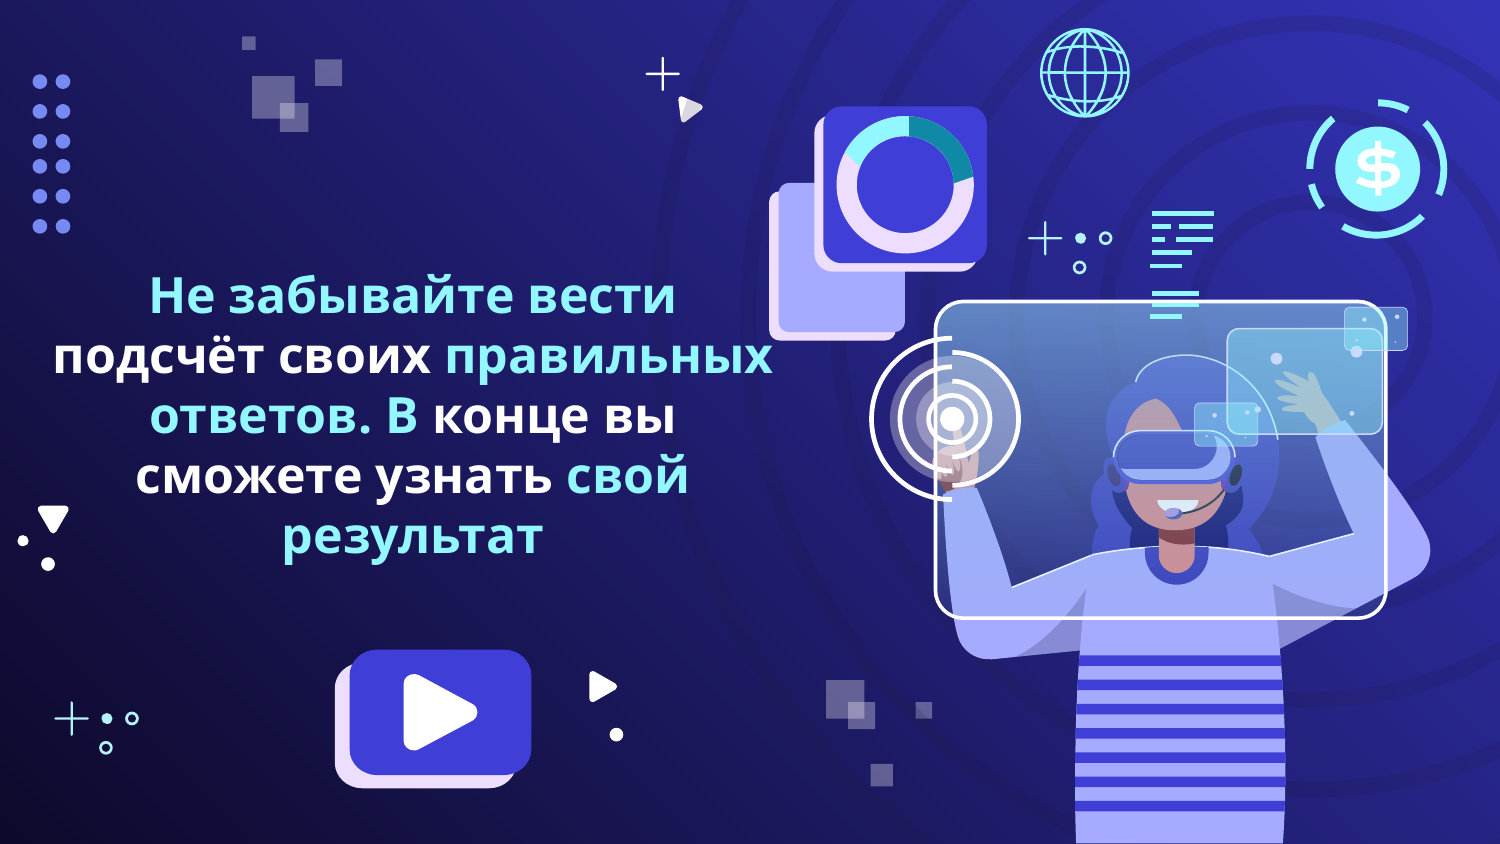

# Не забывайте вести подсчёт своих правильных ответов. В конце вы сможете узнать свой результат